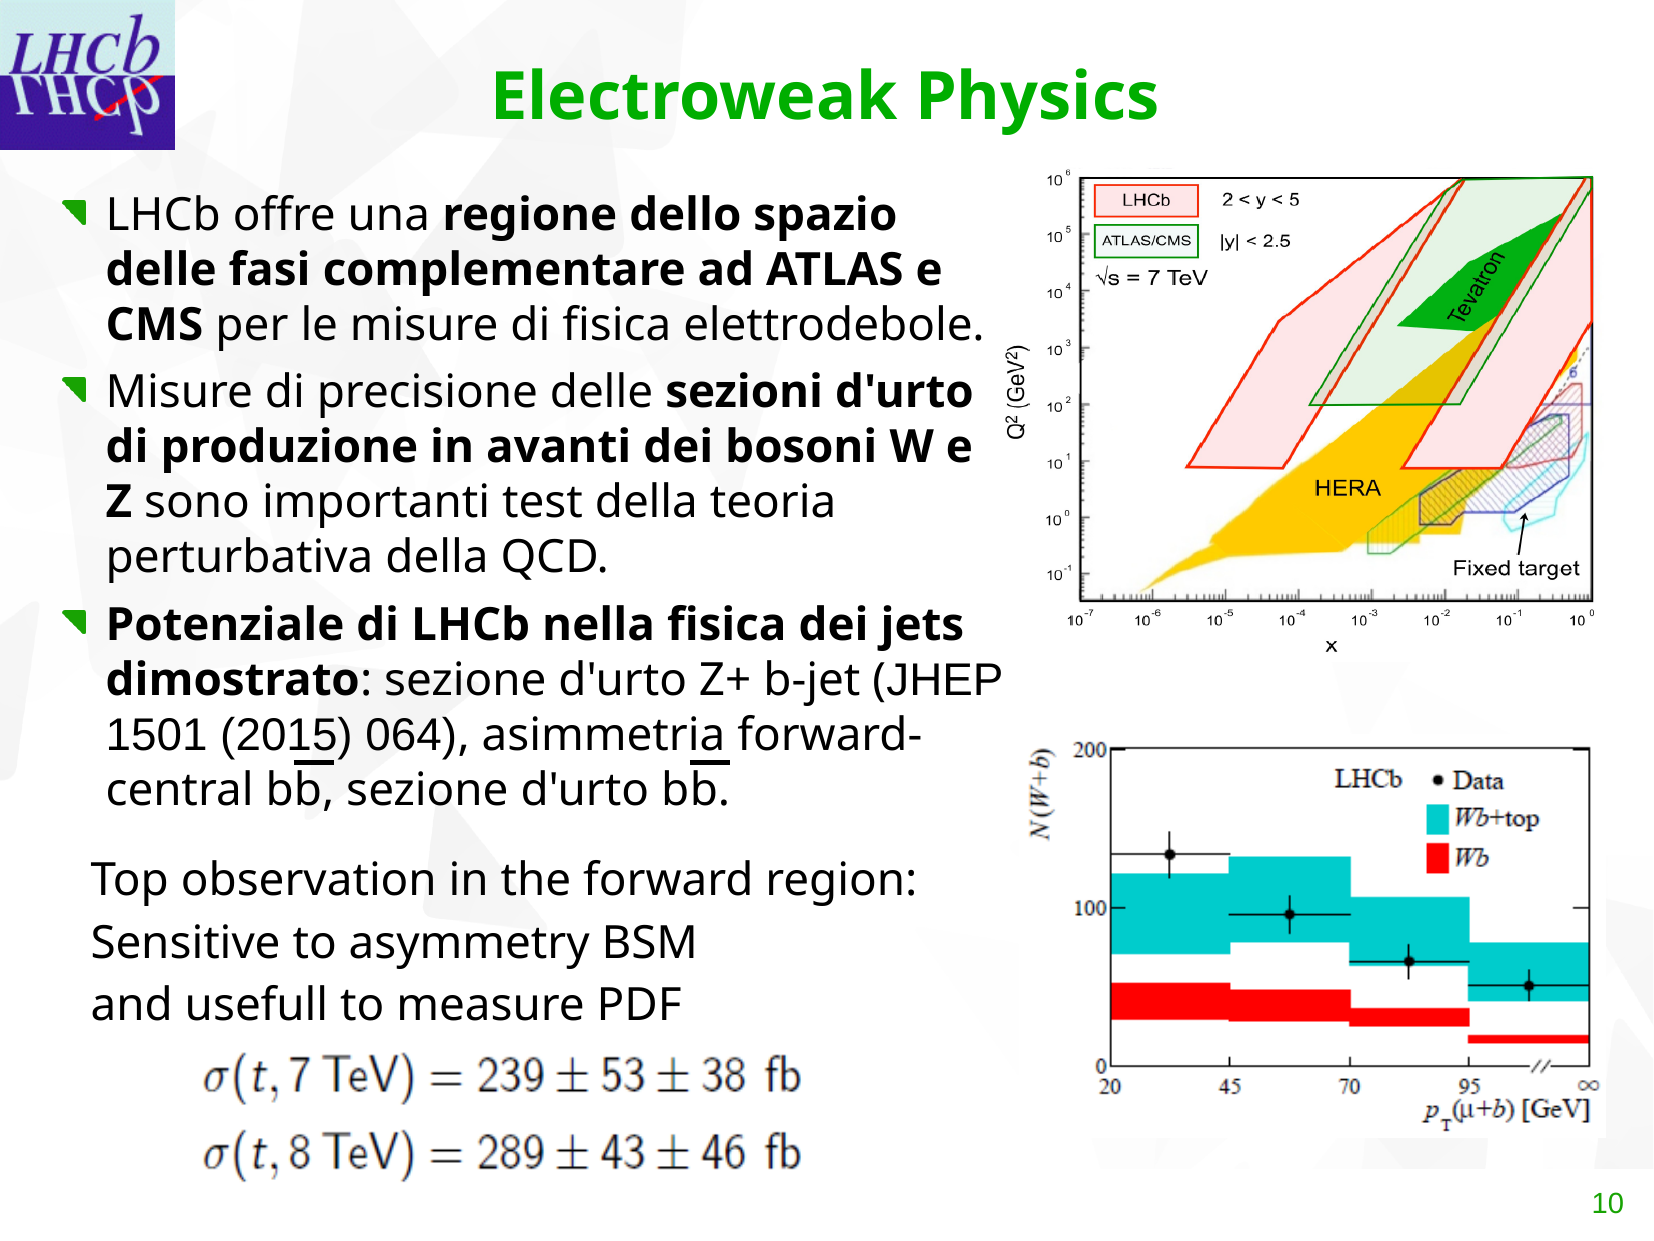

# Electroweak Physics
LHCb offre una regione dello spazio delle fasi complementare ad ATLAS e CMS per le misure di fisica elettrodebole.
Misure di precisione delle sezioni d'urto di produzione in avanti dei bosoni W e Z sono importanti test della teoria perturbativa della QCD.
Potenziale di LHCb nella fisica dei jets dimostrato: sezione d'urto Z+ b-jet (JHEP 1501 (2015) 064), asimmetria forward-central bb, sezione d'urto bb.
Top observation in the forward region:
Sensitive to asymmetry BSM
and usefull to measure PDF
10